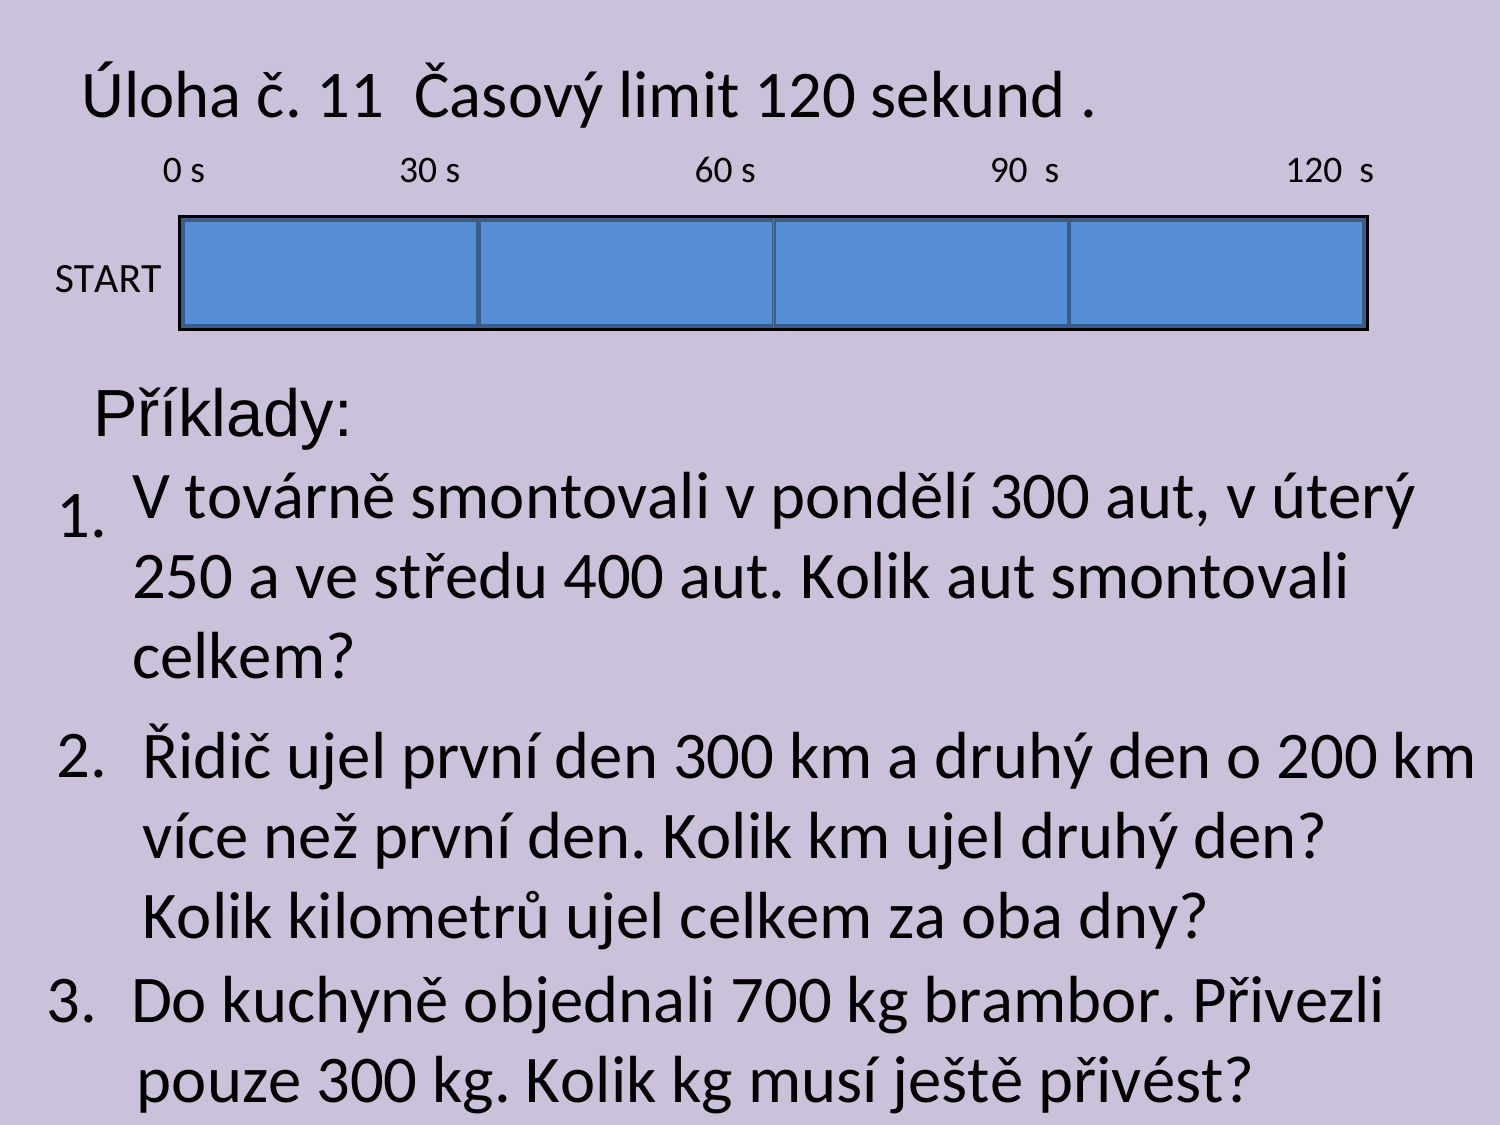

Úloha č. 11
Časový limit 120 sekund .
0 s
30 s
60 s
90 s
120 s
START
Příklady:
V továrně smontovali v pondělí 300 aut, v úterý
250 a ve středu 400 aut. Kolik aut smontovali
celkem?
1.
2.
Řidič ujel první den 300 km a druhý den o 200 km
více než první den. Kolik km ujel druhý den?
Kolik kilometrů ujel celkem za oba dny?
Do kuchyně objednali 700 kg brambor. Přivezli
 pouze 300 kg. Kolik kg musí ještě přivést?